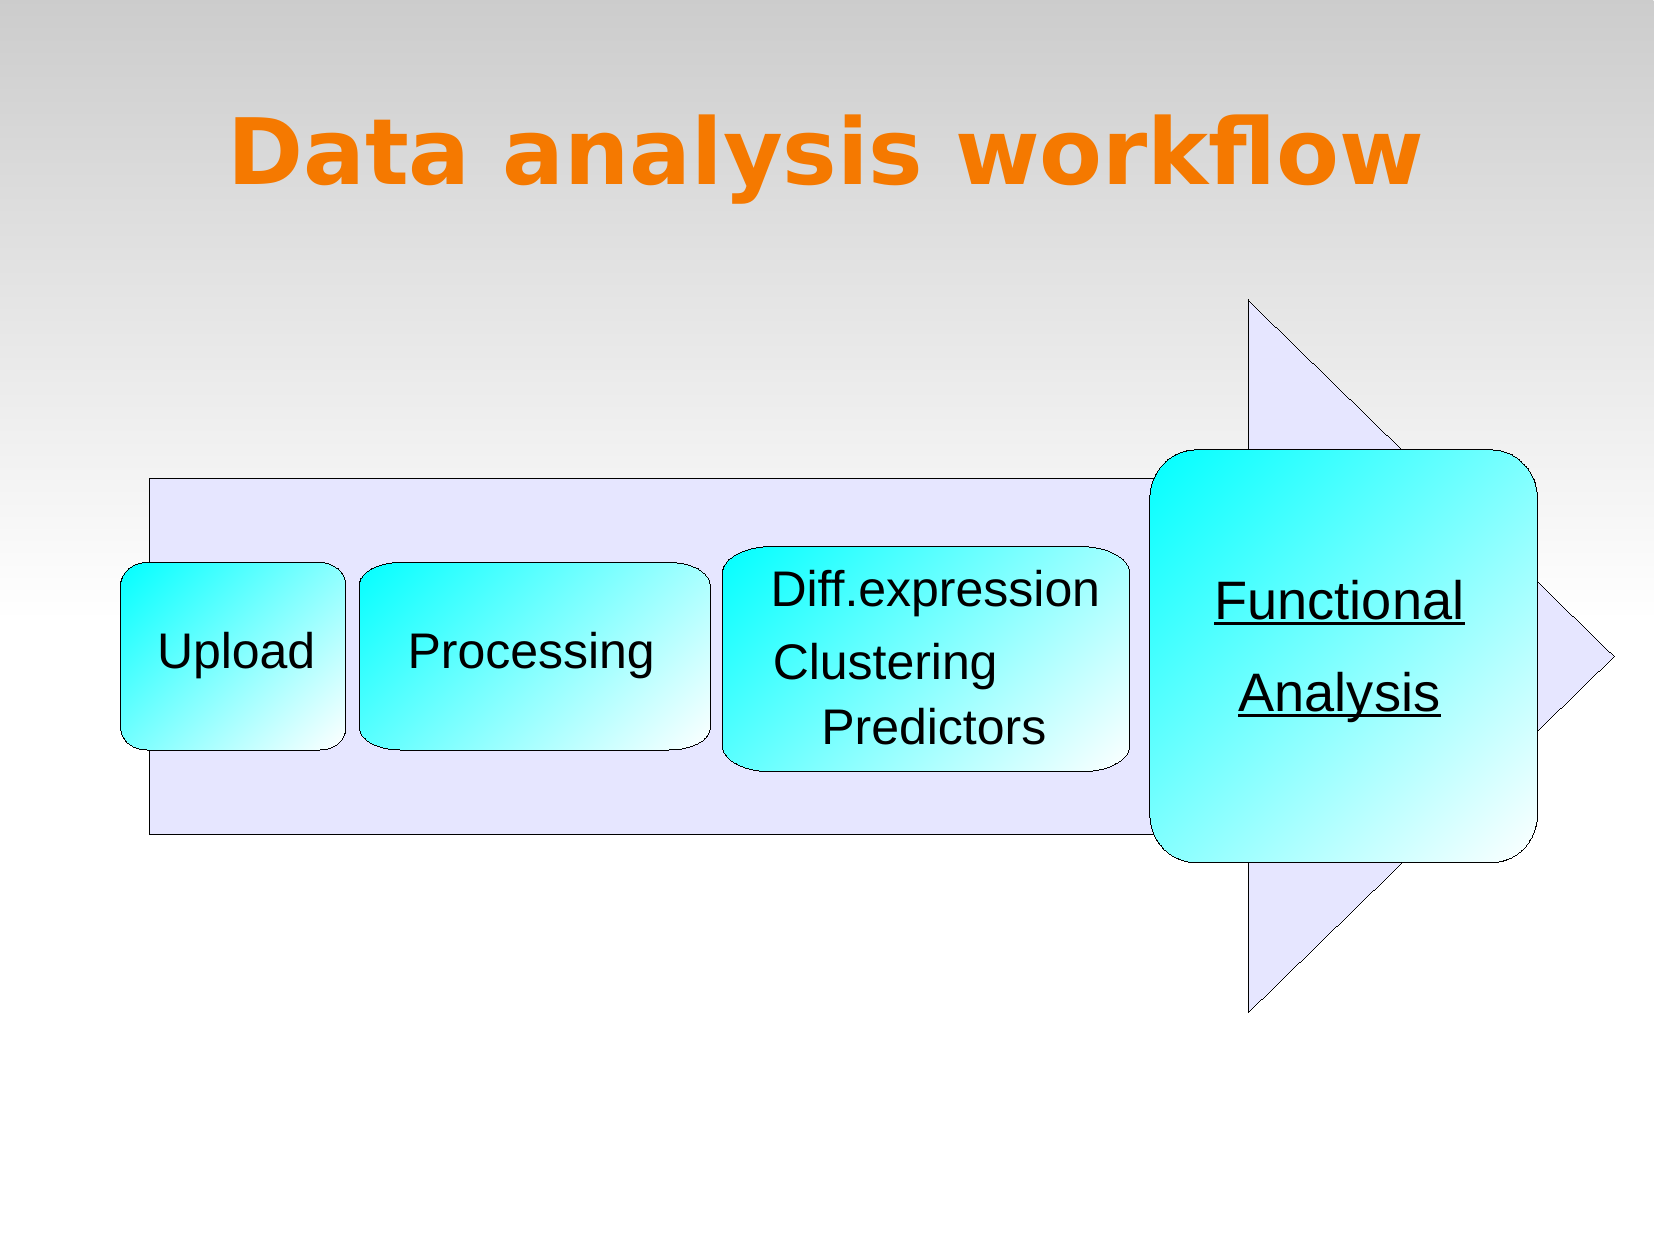

# Data analysis workflow
 Diff.expression
Functional
Analysis
Upload
Processing
 Clustering
 Predictors